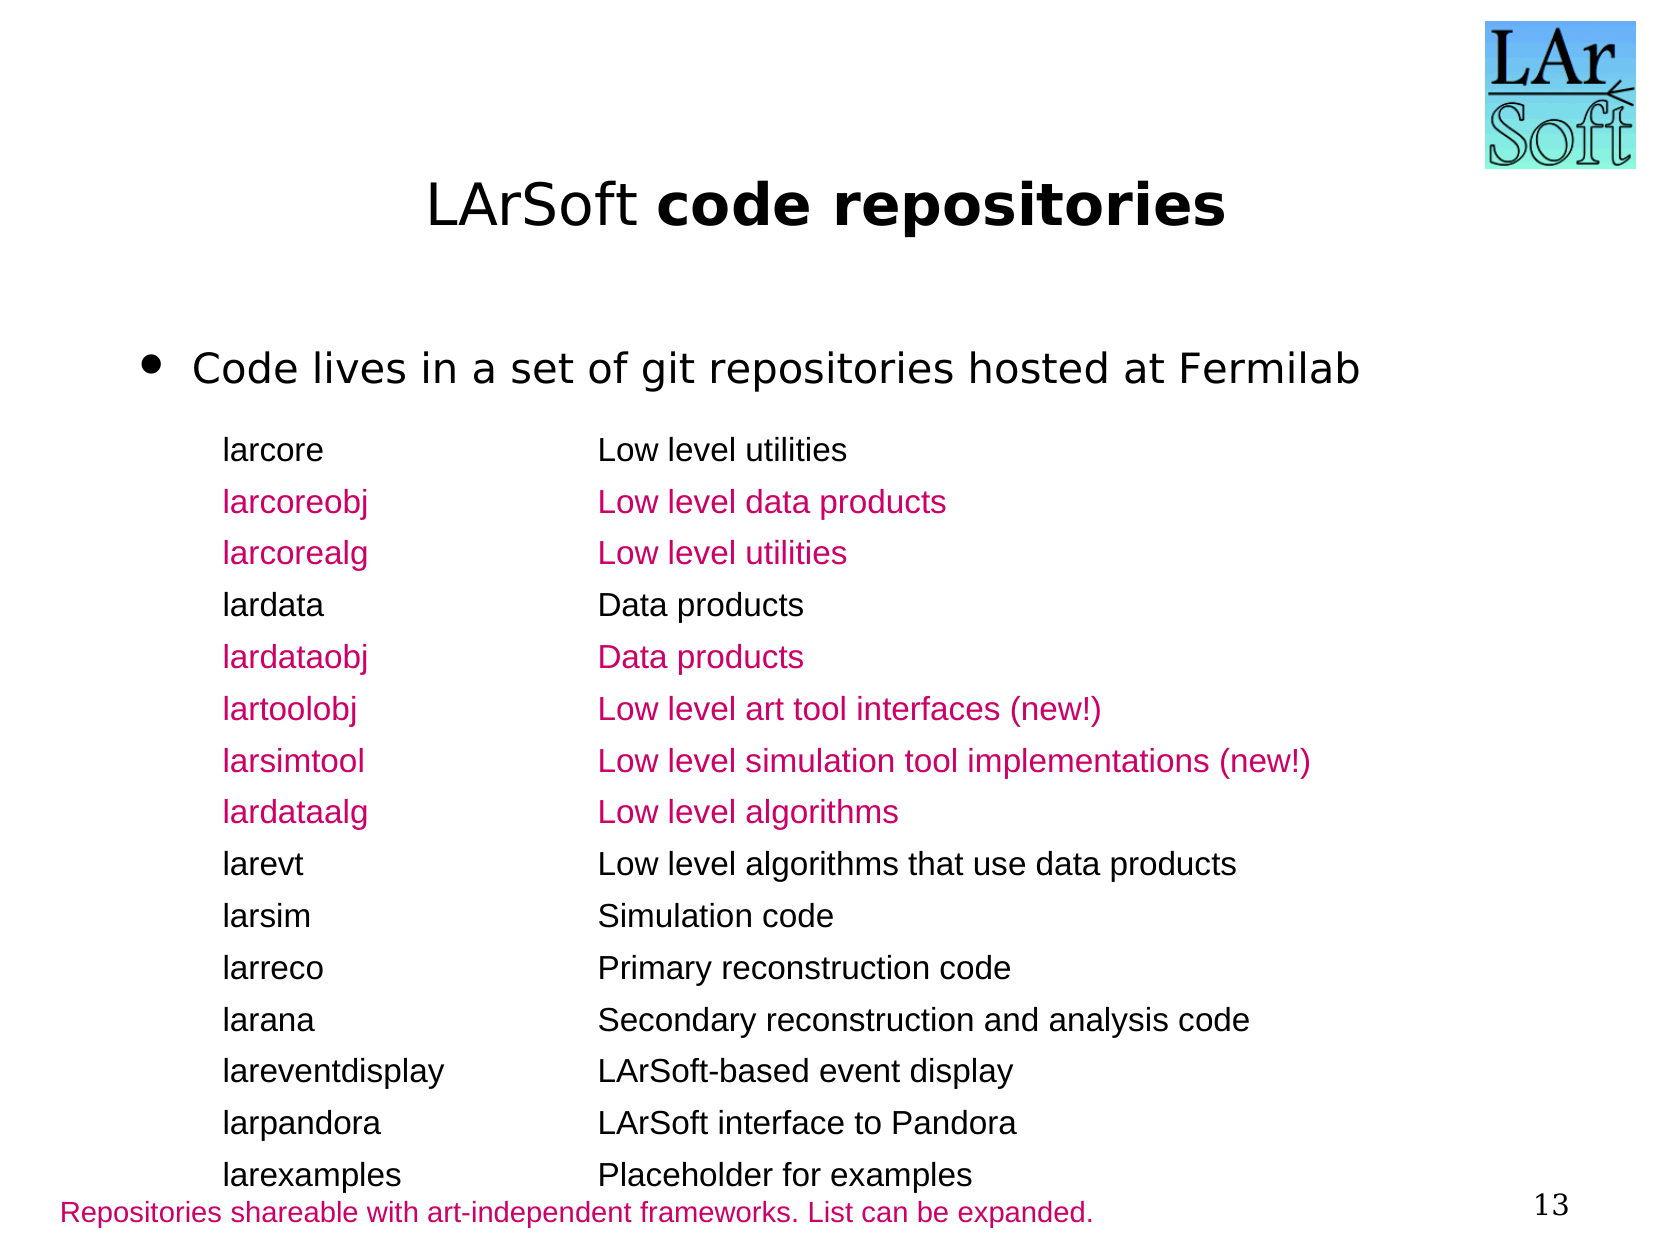

# LArSoft code repositories
Code lives in a set of git repositories hosted at Fermilab
larcore				Low level utilities
larcoreobj				Low level data products
larcorealg				Low level utilities
lardata				Data products
lardataobj				Data products
lartoolobj				Low level art tool interfaces (new!)
larsimtool				Low level simulation tool implementations (new!)
lardataalg				Low level algorithms
larevt				Low level algorithms that use data products
larsim				Simulation code
larreco				Primary reconstruction code
larana				Secondary reconstruction and analysis code
lareventdisplay			LArSoft-based event display
larpandora			LArSoft interface to Pandora
larexamples			Placeholder for examples
Repositories shareable with art-independent frameworks. List can be expanded.
13